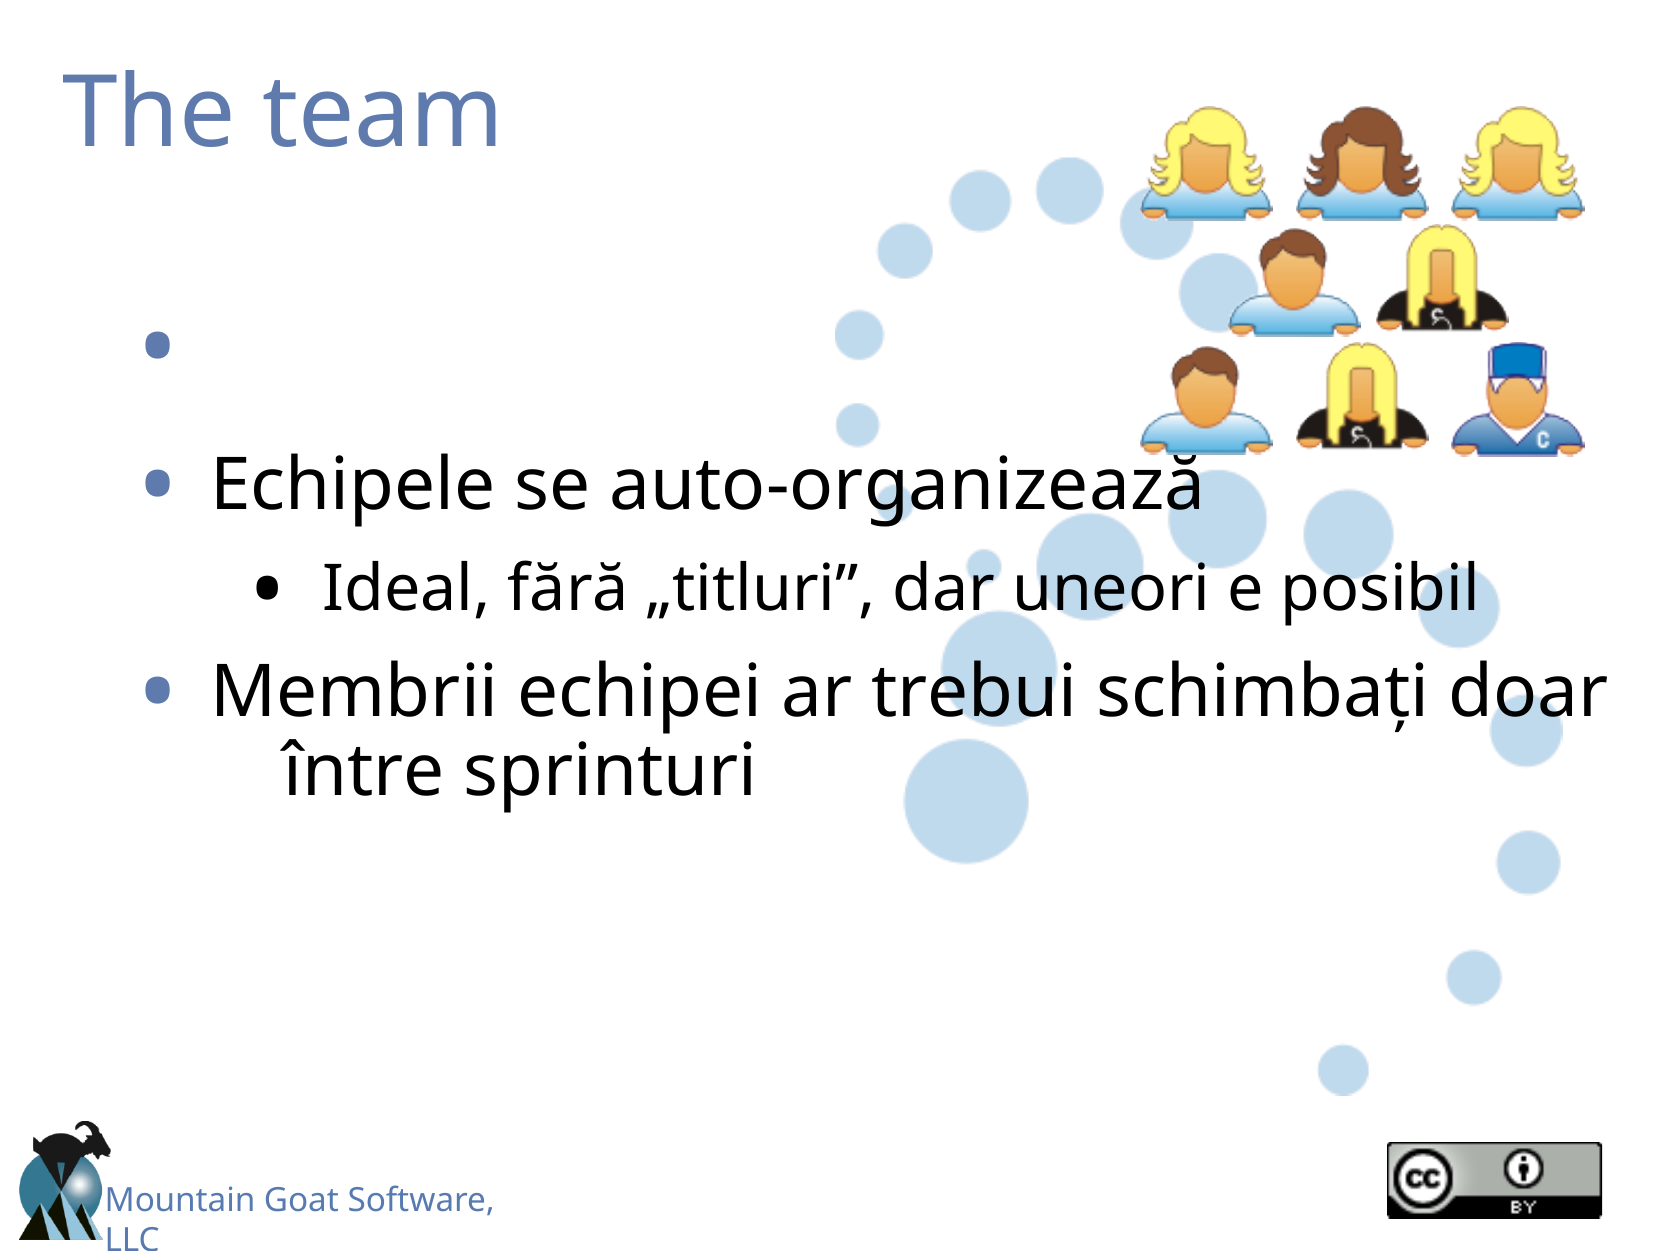

# The team
Echipele se auto-organizează
Ideal, fără „titluri”, dar uneori e posibil
Membrii echipei ar trebui schimbați doar între sprinturi